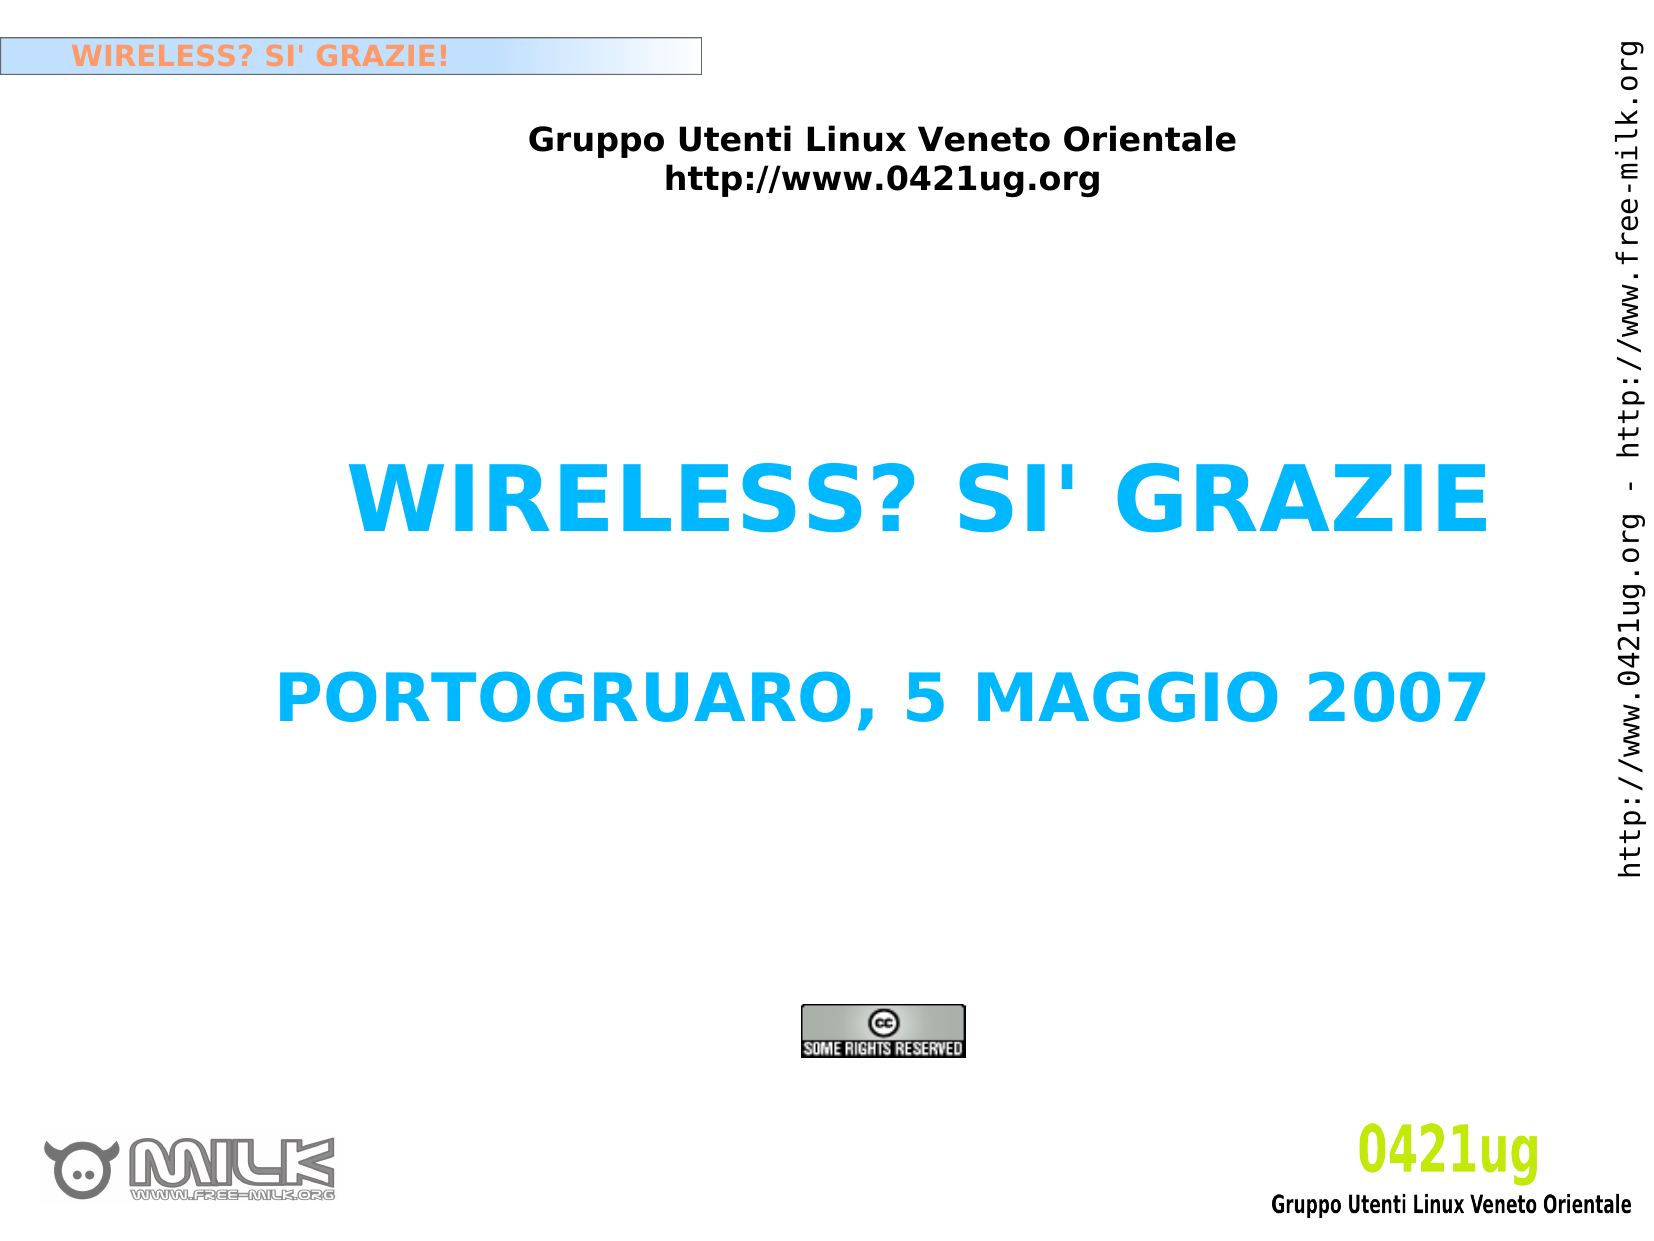

Gruppo Utenti Linux Veneto Orientale
http://www.0421ug.org
	WIRELESS? SI' GRAZIE
PORTOGRUARO, 5 MAGGIO 2007